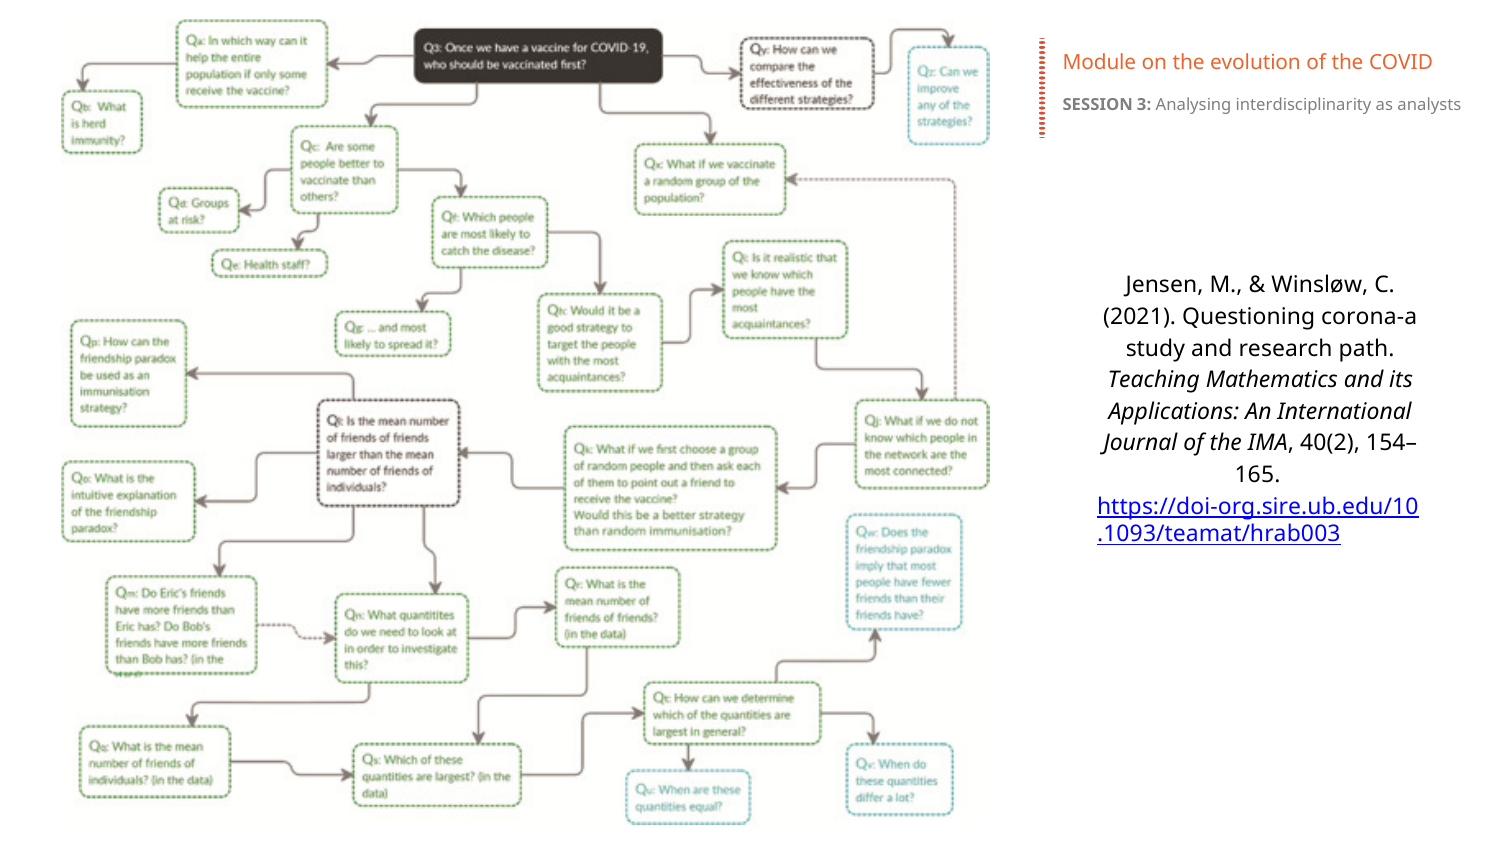

Module on the evolution of the COVID
SESSION 3: Analysing interdisciplinarity as analysts
Jensen, M., & Winsløw, C. (2021). Questioning corona-a study and research path. Teaching Mathematics and its Applications: An International Journal of the IMA, 40(2), 154–165. https://doi-org.sire.ub.edu/10.1093/teamat/hrab003